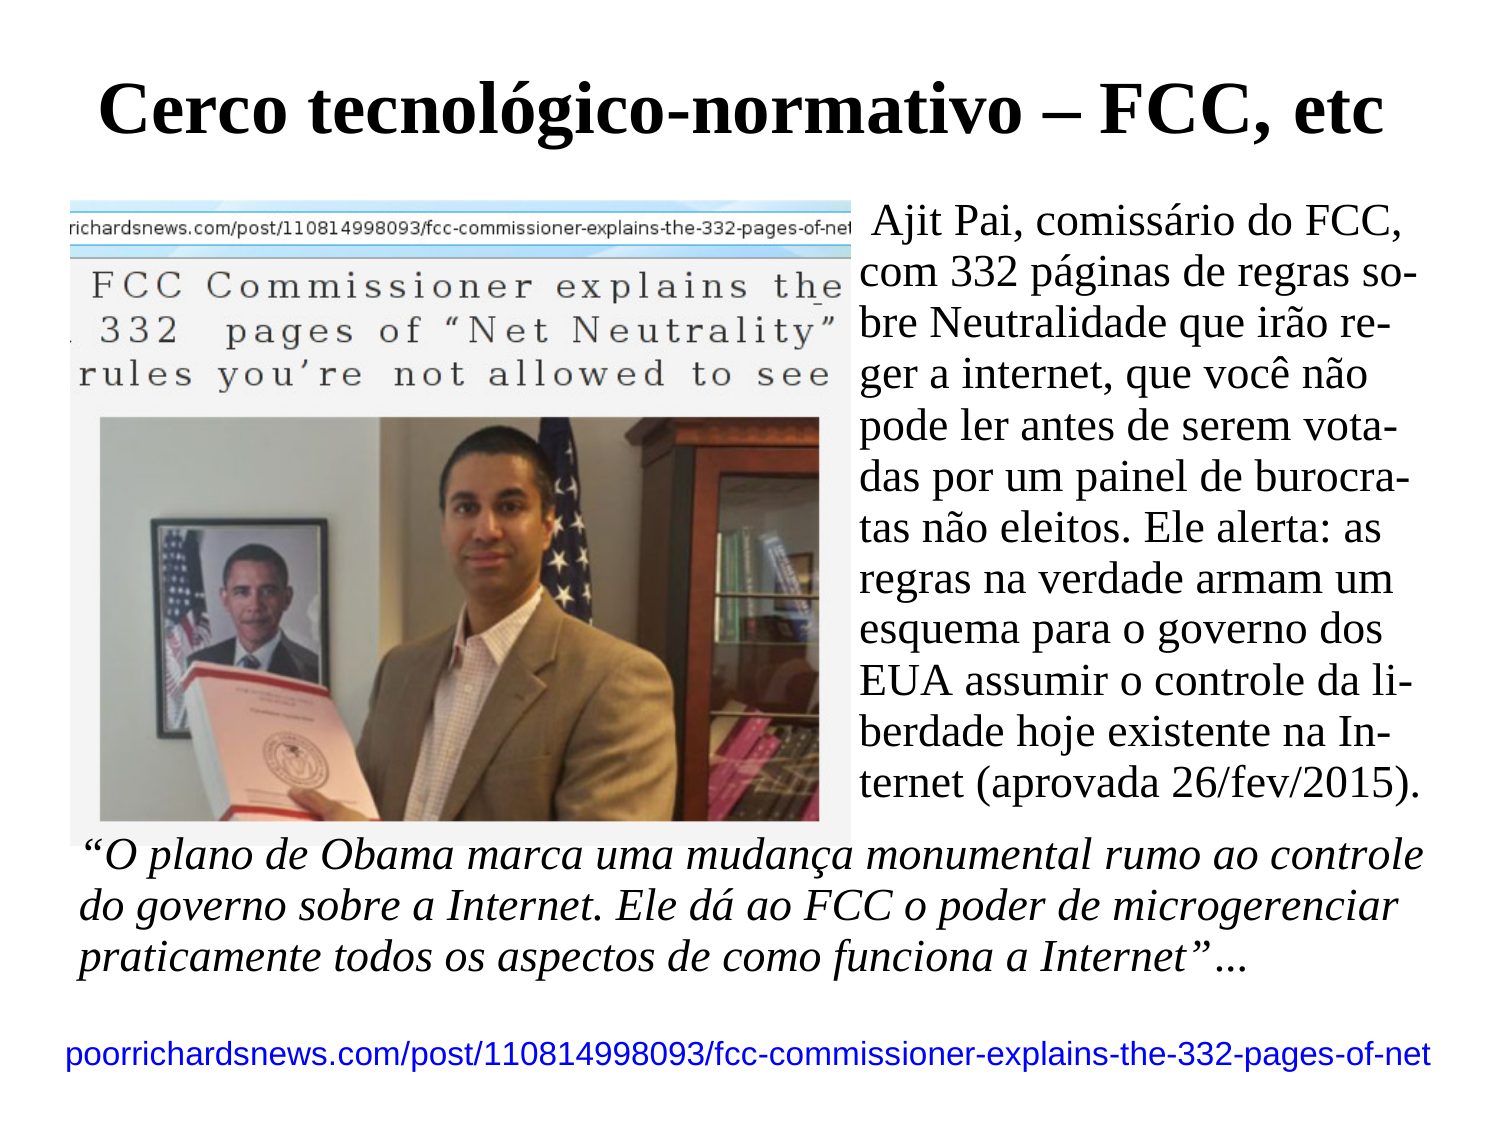

# Cerco tecnológico-normativo – FCC, etc
 Ajit Pai, comissário do FCC,
com 332 páginas de regras so-
bre Neutralidade que irão re-
ger a internet, que você não
pode ler antes de serem vota-
das por um painel de burocra-
tas não eleitos. Ele alerta: as
regras na verdade armam um
esquema para o governo dos
EUA assumir o controle da li-
berdade hoje existente na In-
ternet (aprovada 26/fev/2015).
“O plano de Obama marca uma mudança monumental rumo ao controle
do governo sobre a Internet. Ele dá ao FCC o poder de microgerenciar
praticamente todos os aspectos de como funciona a Internet”...
poorrichardsnews.com/post/110814998093/fcc-commissioner-explains-the-332-pages-of-net